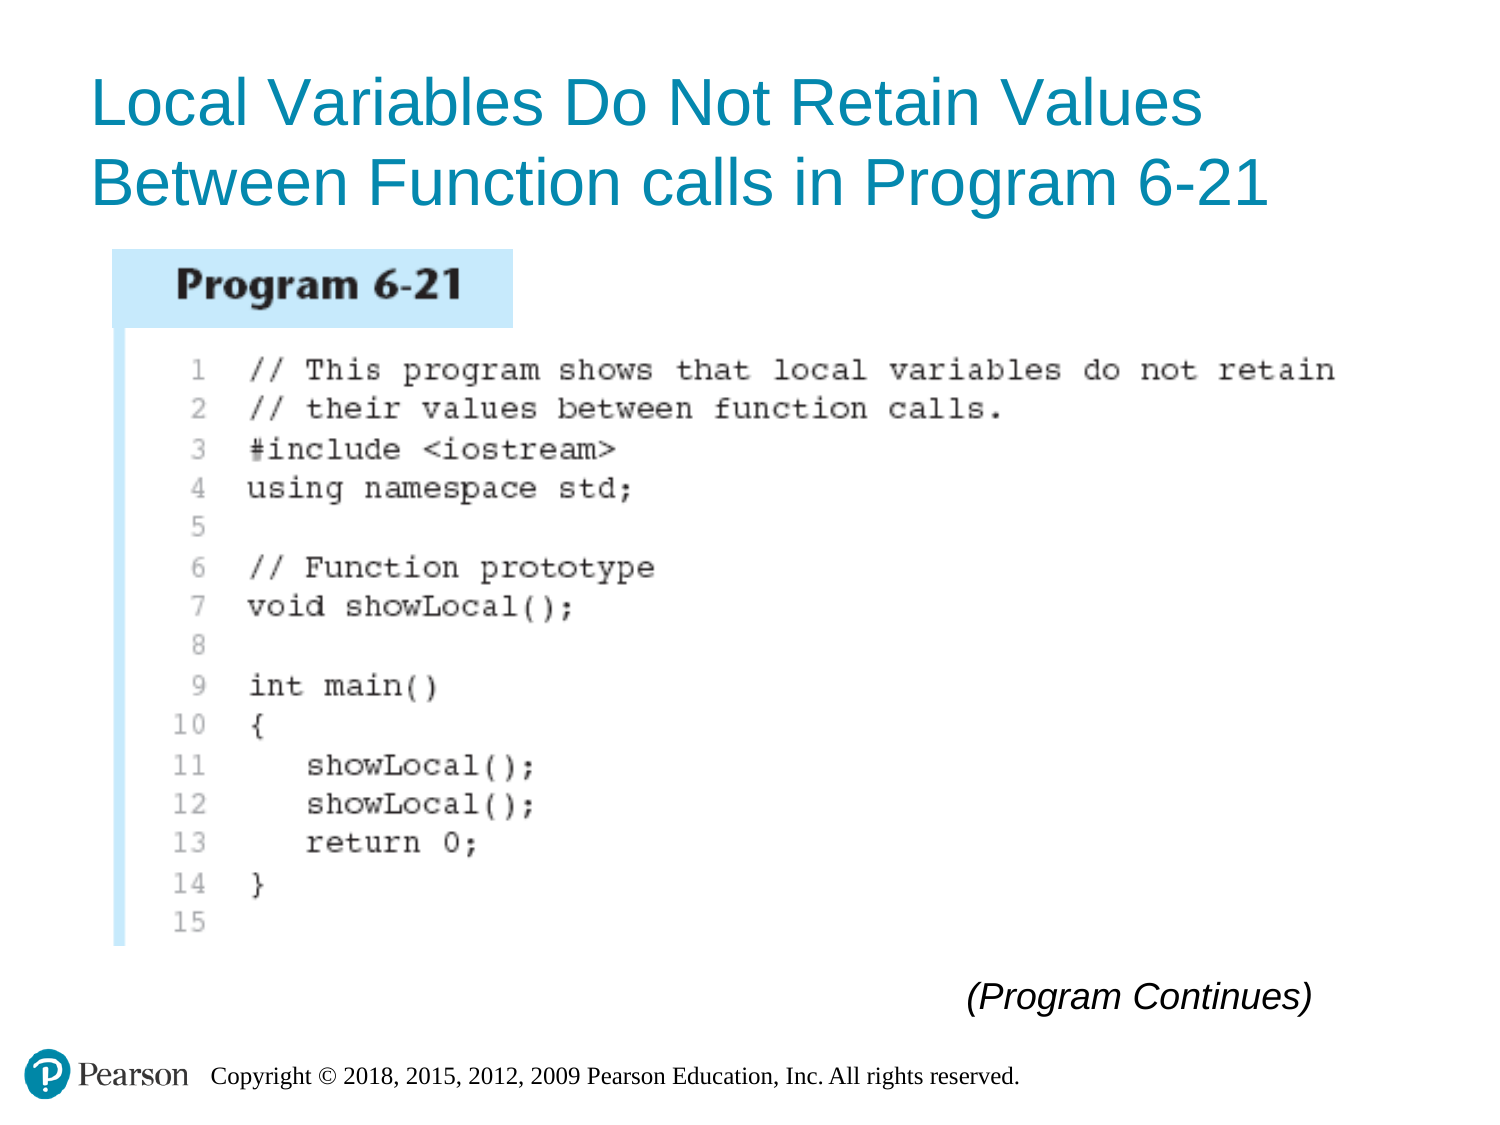

# Local Variables Do Not Retain Values Between Function calls in Program 6-21
(Program Continues)